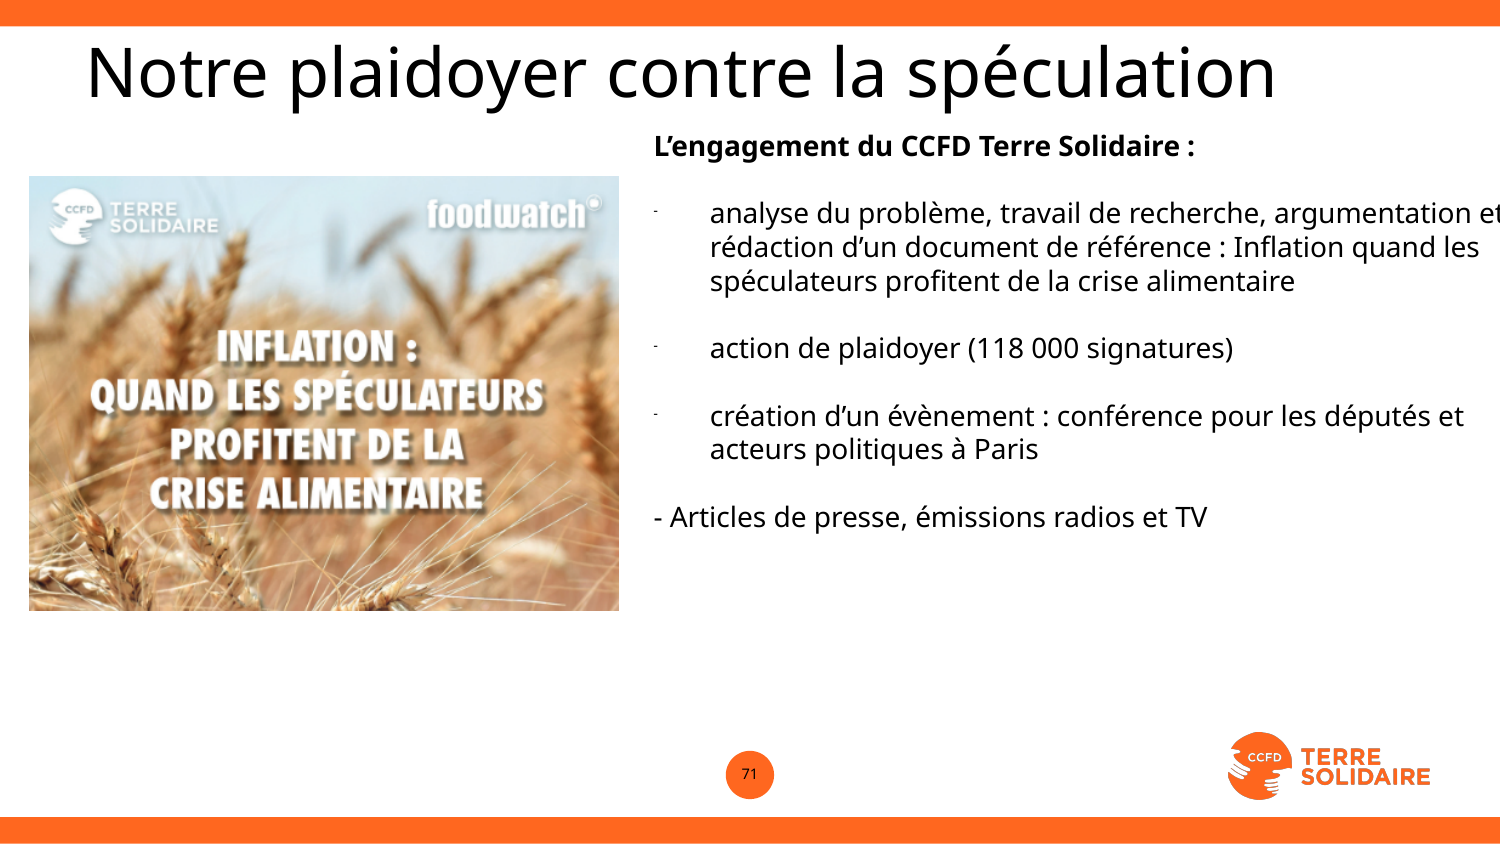

# Notre plaidoyer contre la spéculation
L’engagement du CCFD Terre Solidaire :
analyse du problème, travail de recherche, argumentation et rédaction d’un document de référence : Inflation quand les spéculateurs profitent de la crise alimentaire
action de plaidoyer (118 000 signatures)
création d’un évènement : conférence pour les députés et acteurs politiques à Paris
- Articles de presse, émissions radios et TV
02/09/2023 CCFD Terre Solidaire